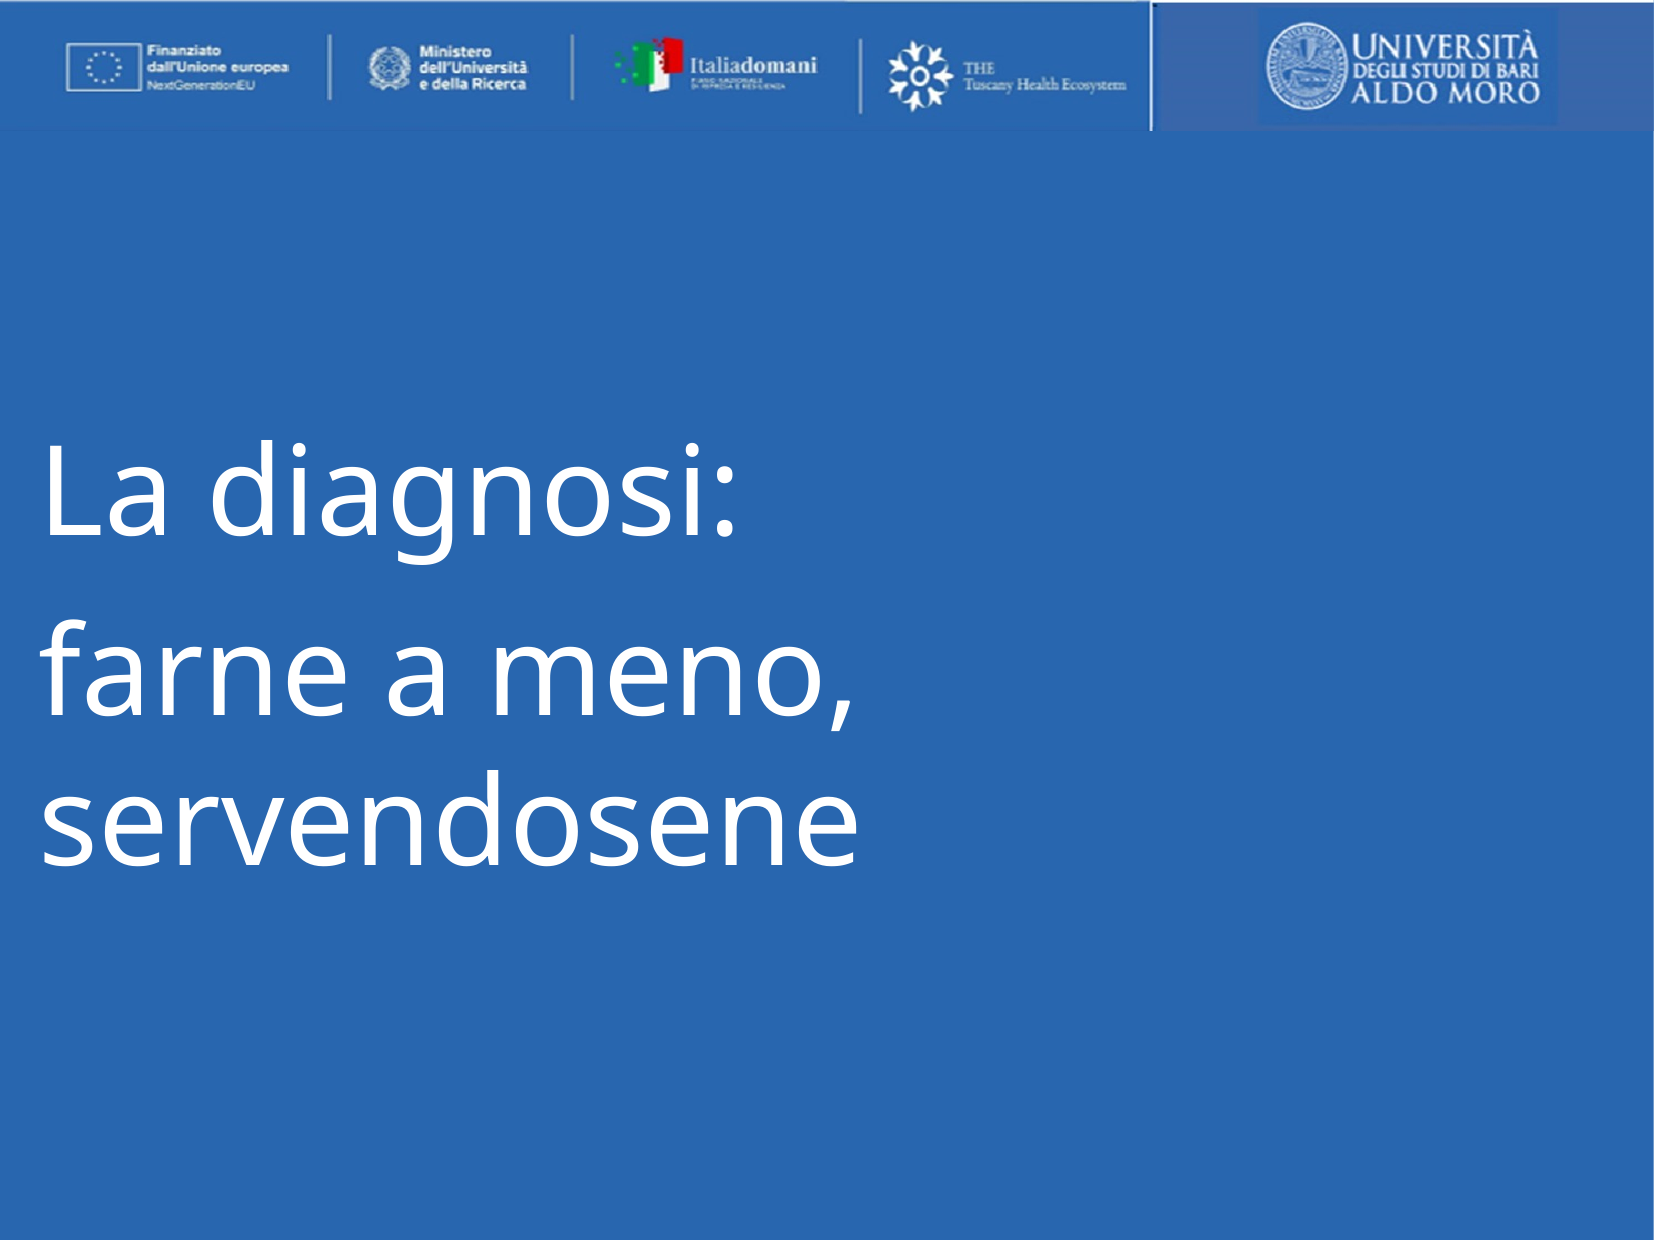

# La diagnosi:
farne a meno, servendosene